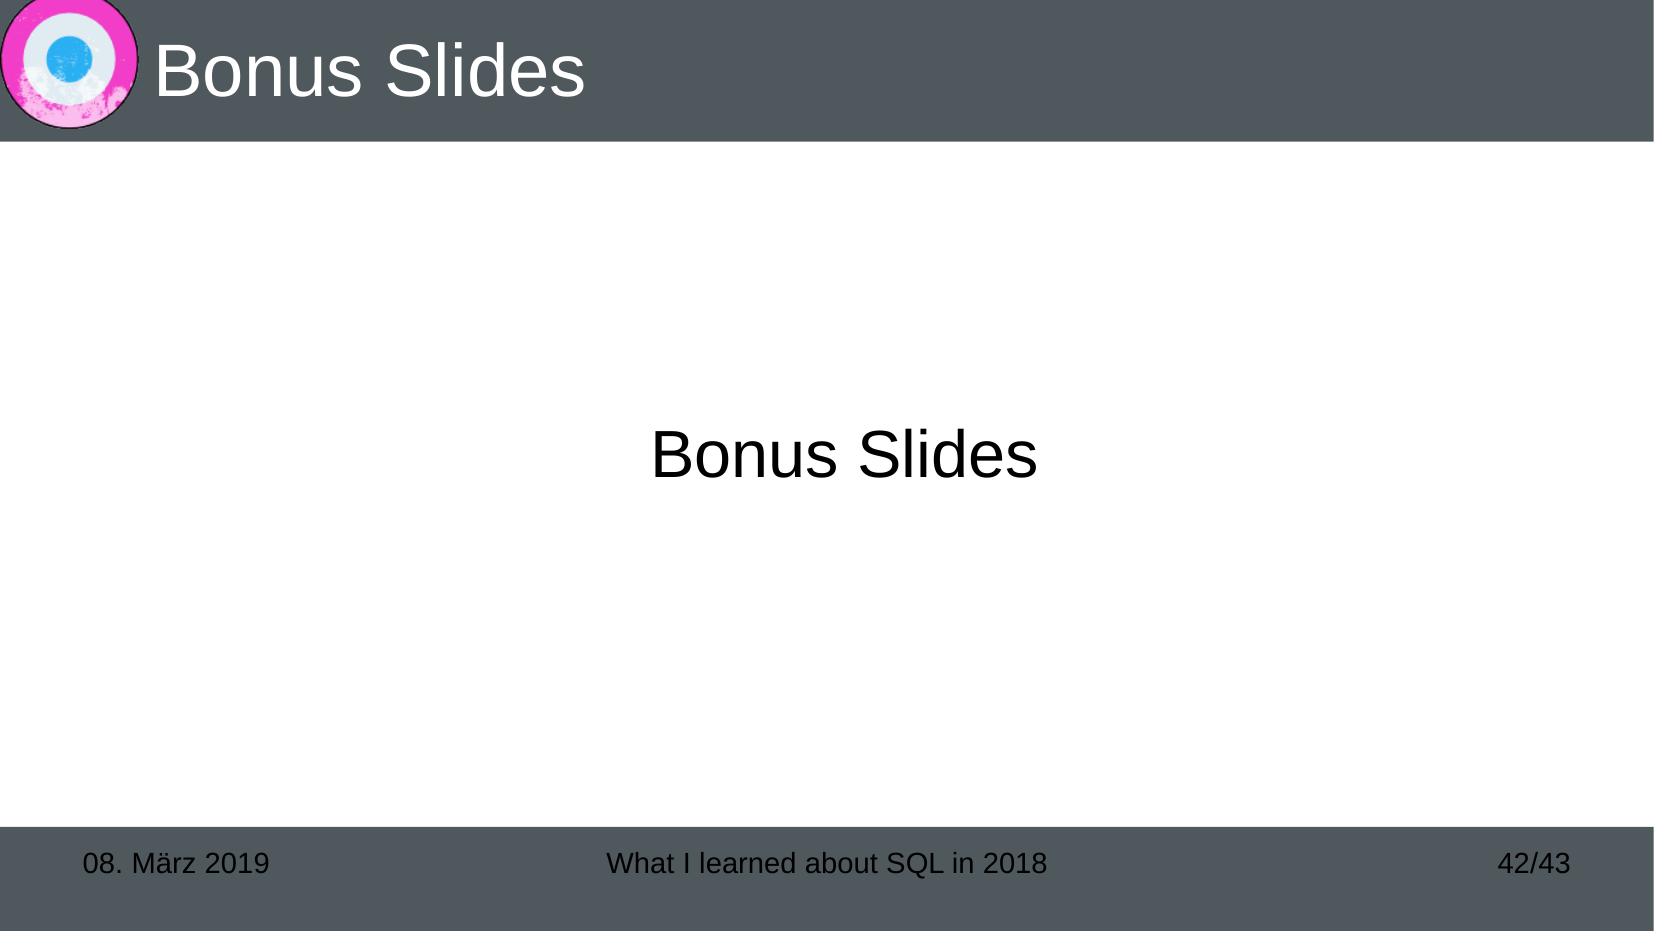

# Bonus Slides
Bonus Slides
08. März 2019
42